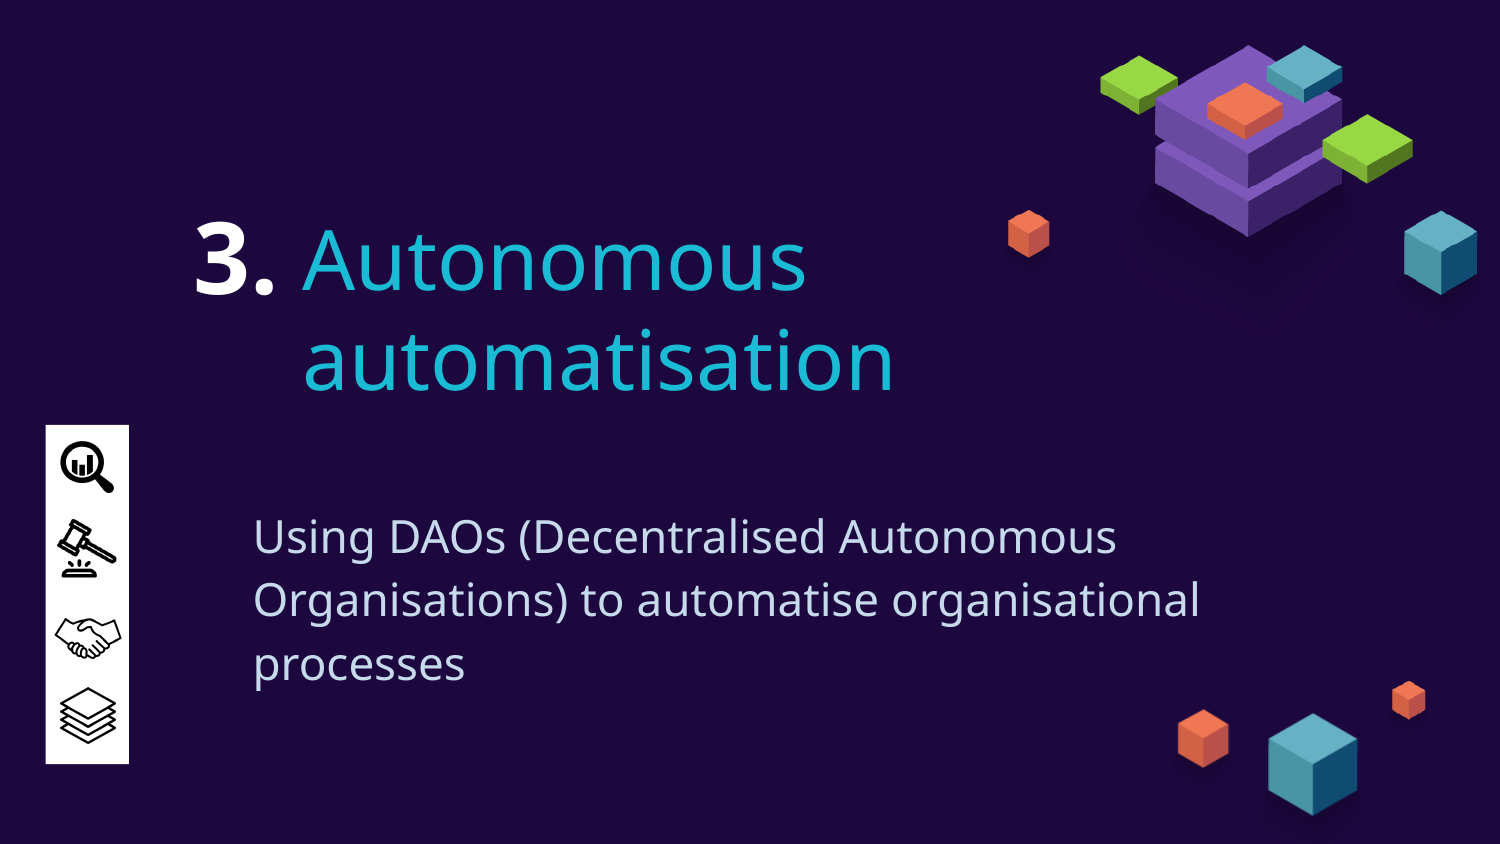

3.
# Autonomous automatisation
Using DAOs (Decentralised Autonomous Organisations) to automatise organisational processes